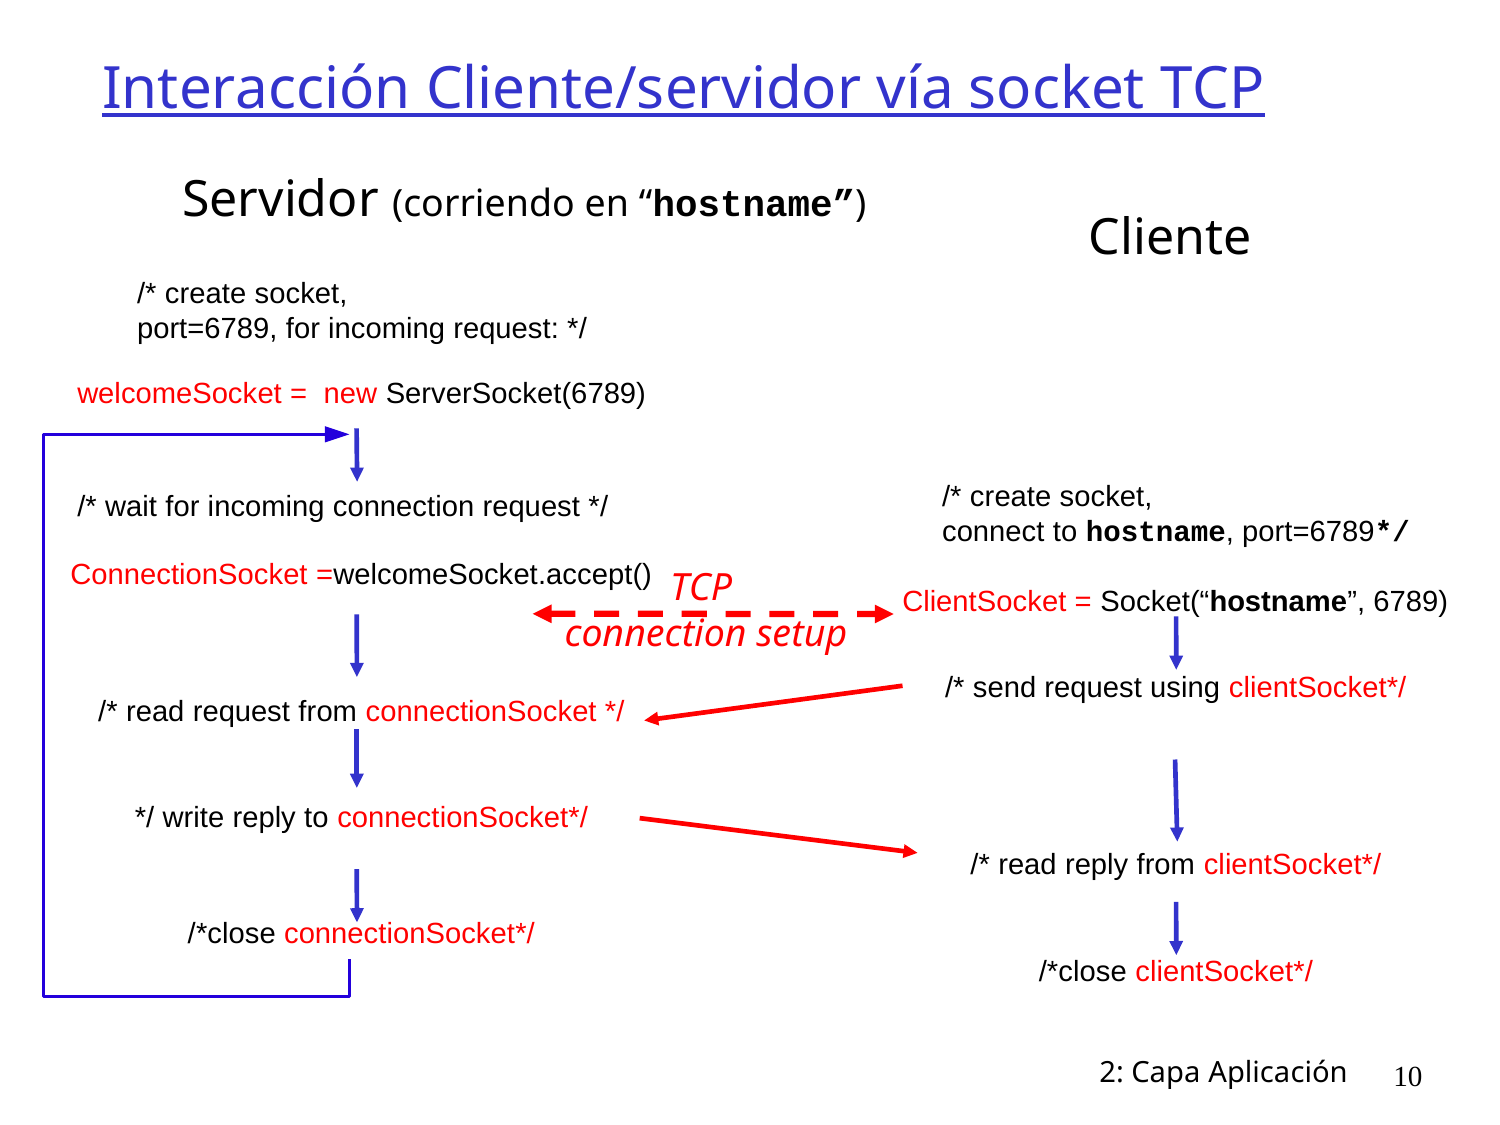

# Interacción Cliente/servidor vía socket TCP
Servidor (corriendo en “hostname”)‏
Cliente
/* create socket,
port=6789, for incoming request: */
welcomeSocket = new ServerSocket(6789)‏
/* wait for incoming connection request */
ConnectionSocket =welcomeSocket.accept()‏
/* create socket,
connect to hostname, port=6789*/
ClientSocket = Socket(“hostname”, 6789)‏
TCP
connection setup
/* read request from connectionSocket */
/* send request using clientSocket*/
*/ write reply to connectionSocket*/
/* read reply from clientSocket*/
/*close clientSocket*/
/*close connectionSocket*/